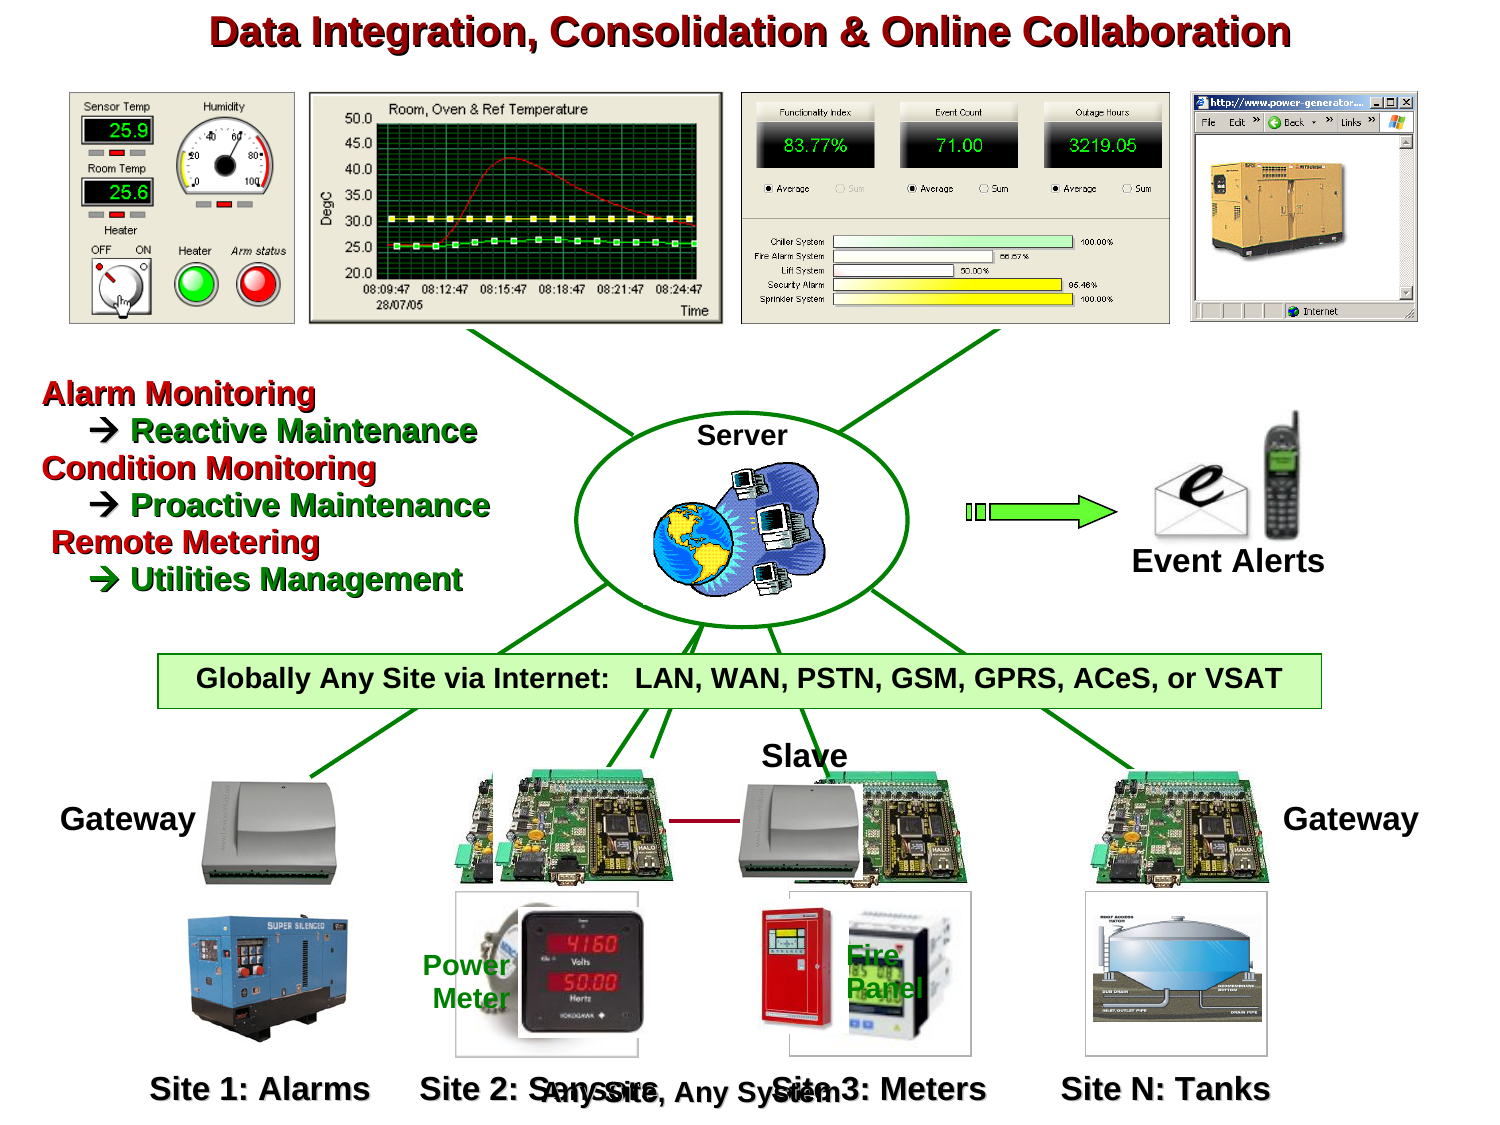

Data Integration, Consolidation & Online Collaboration
Online Collaboration
Universal Access
Alarm Monitoring
  Reactive Maintenance
Condition Monitoring
  Proactive Maintenance
 Remote Metering
  Utilities Management
iSCADA
Architecture
Server
Event Alerts
Slave
Fire
Panel
Power Meter
Any Site, Any System
Site 2: Sensors
Site 3: Meters
Globally Any Site via Internet: LAN, WAN, PSTN, GSM, GPRS, ACeS, or VSAT
Gateway
Gateway
Site 1: Alarms
Site N: Tanks